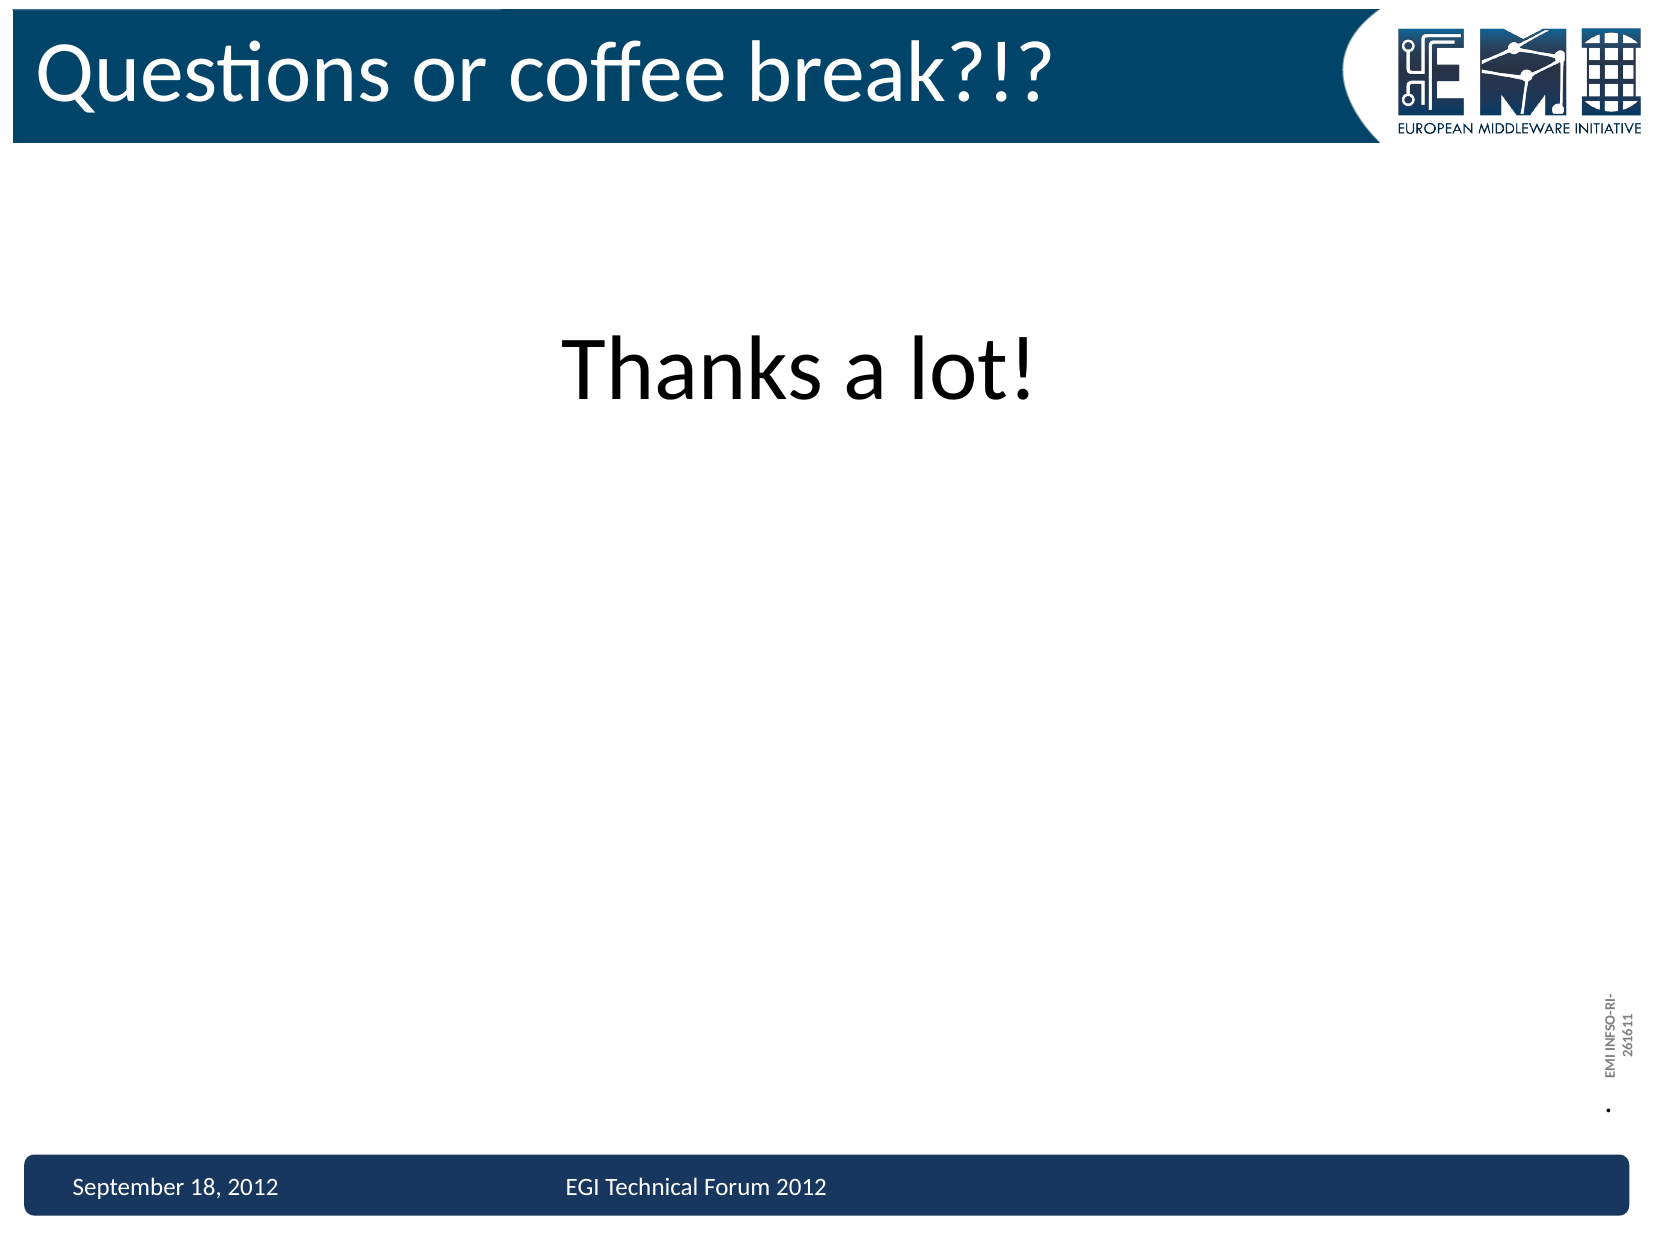

Questions or coffee break?!?
# Thanks a lot!